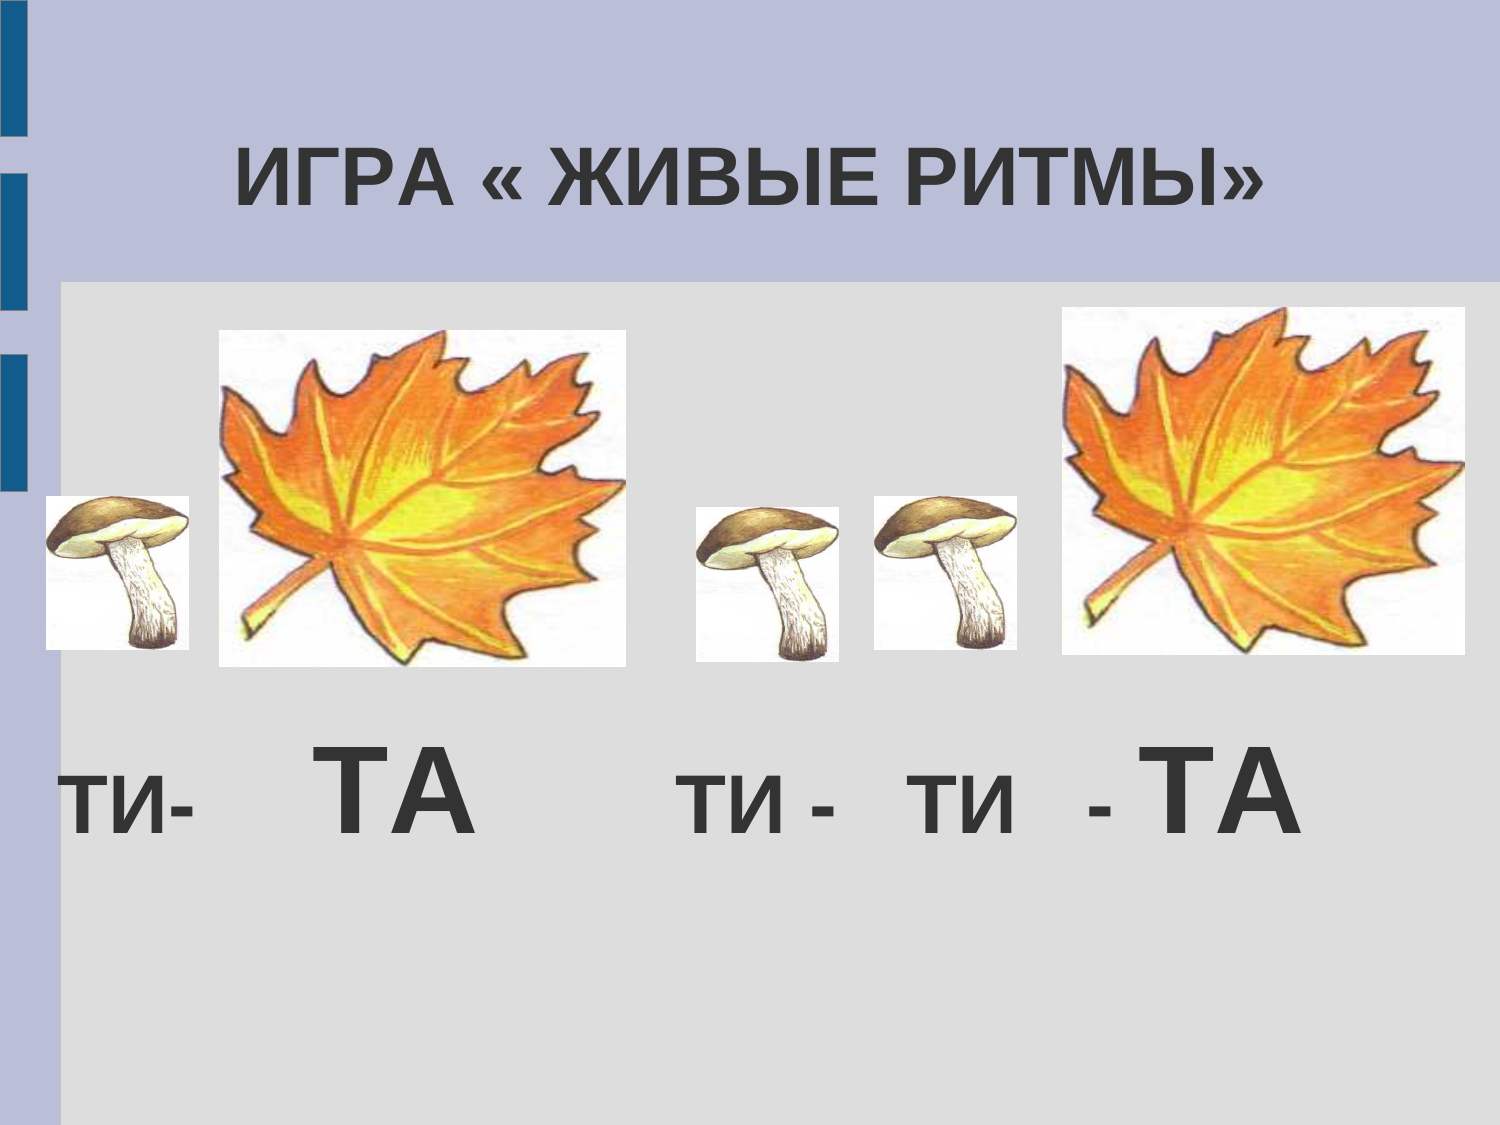

#
ИГРА « ЖИВЫЕ РИТМЫ»
 ТИ- ТА ТИ - ТИ - ТА